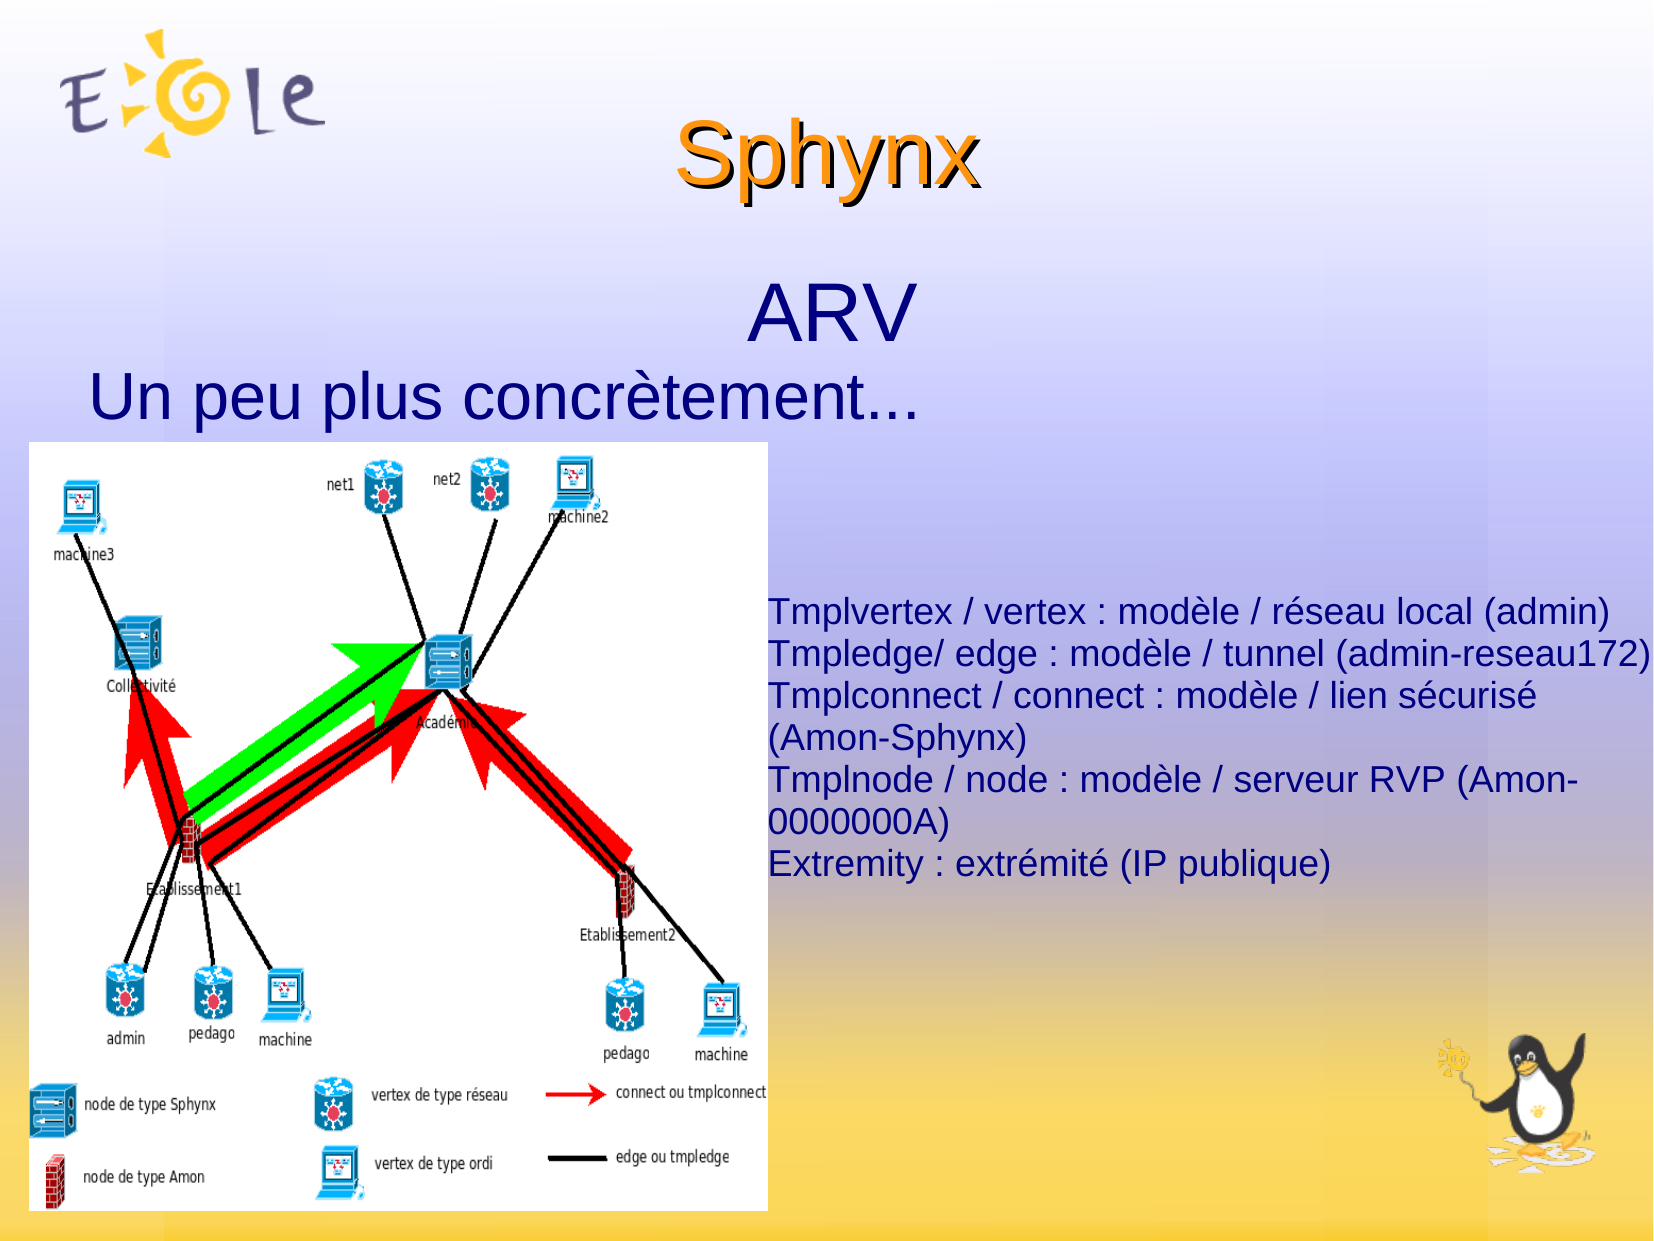

# Sphynx
ARV
Un peu plus concrètement...
Tmplvertex / vertex : modèle / réseau local (admin)
Tmpledge/ edge : modèle / tunnel (admin-reseau172)
Tmplconnect / connect : modèle / lien sécurisé (Amon-Sphynx)
Tmplnode / node : modèle / serveur RVP (Amon-0000000A)
Extremity : extrémité (IP publique)